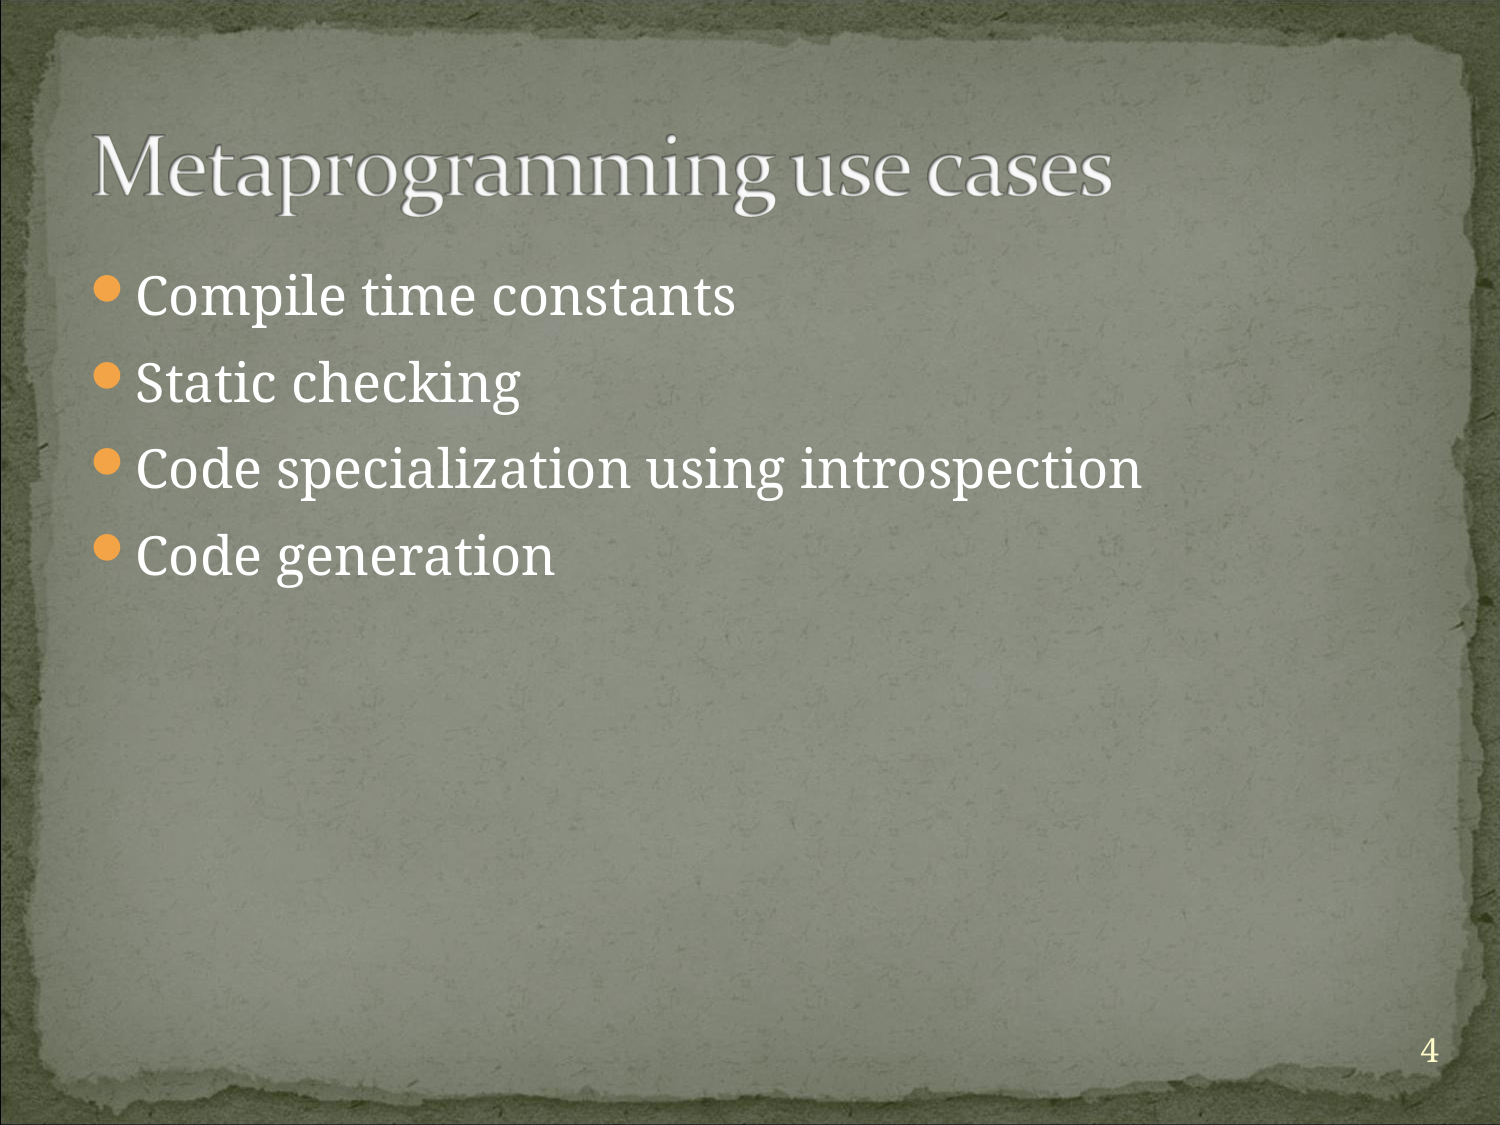

# Compile time constants
Static checking
Code specialization using introspection
Code generation